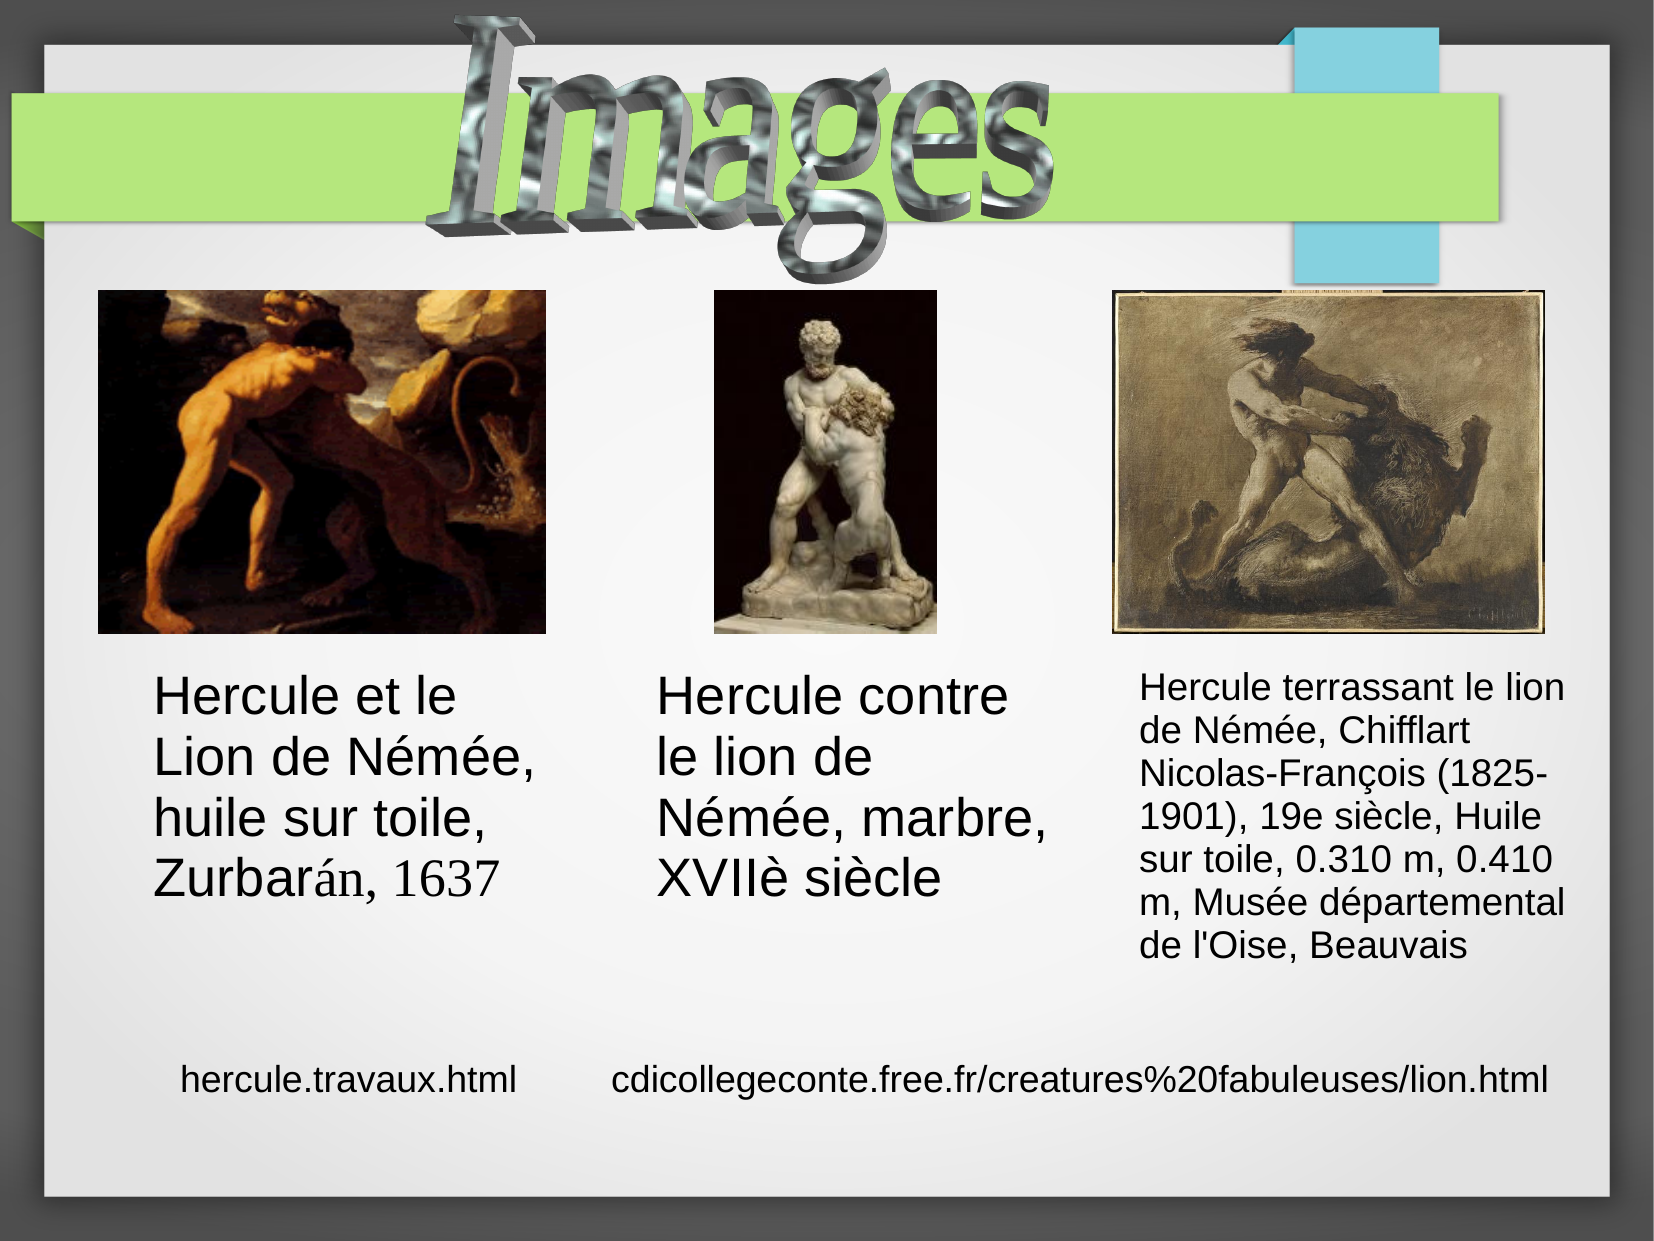

Images
Hercule et le Lion de Némée, huile sur toile, Zurbarán, 1637
Hercule contre le lion de Némée, marbre, XVIIè siècle
# Hercule terrassant le lion de Némée, Chifflart Nicolas-François (1825-1901), 19e siècle, Huile sur toile, 0.310 m, 0.410 m, Musée départemental de l'Oise, Beauvais
hercule.travaux.html cdicollegeconte.free.fr/creatures%20fabuleuses/lion.html